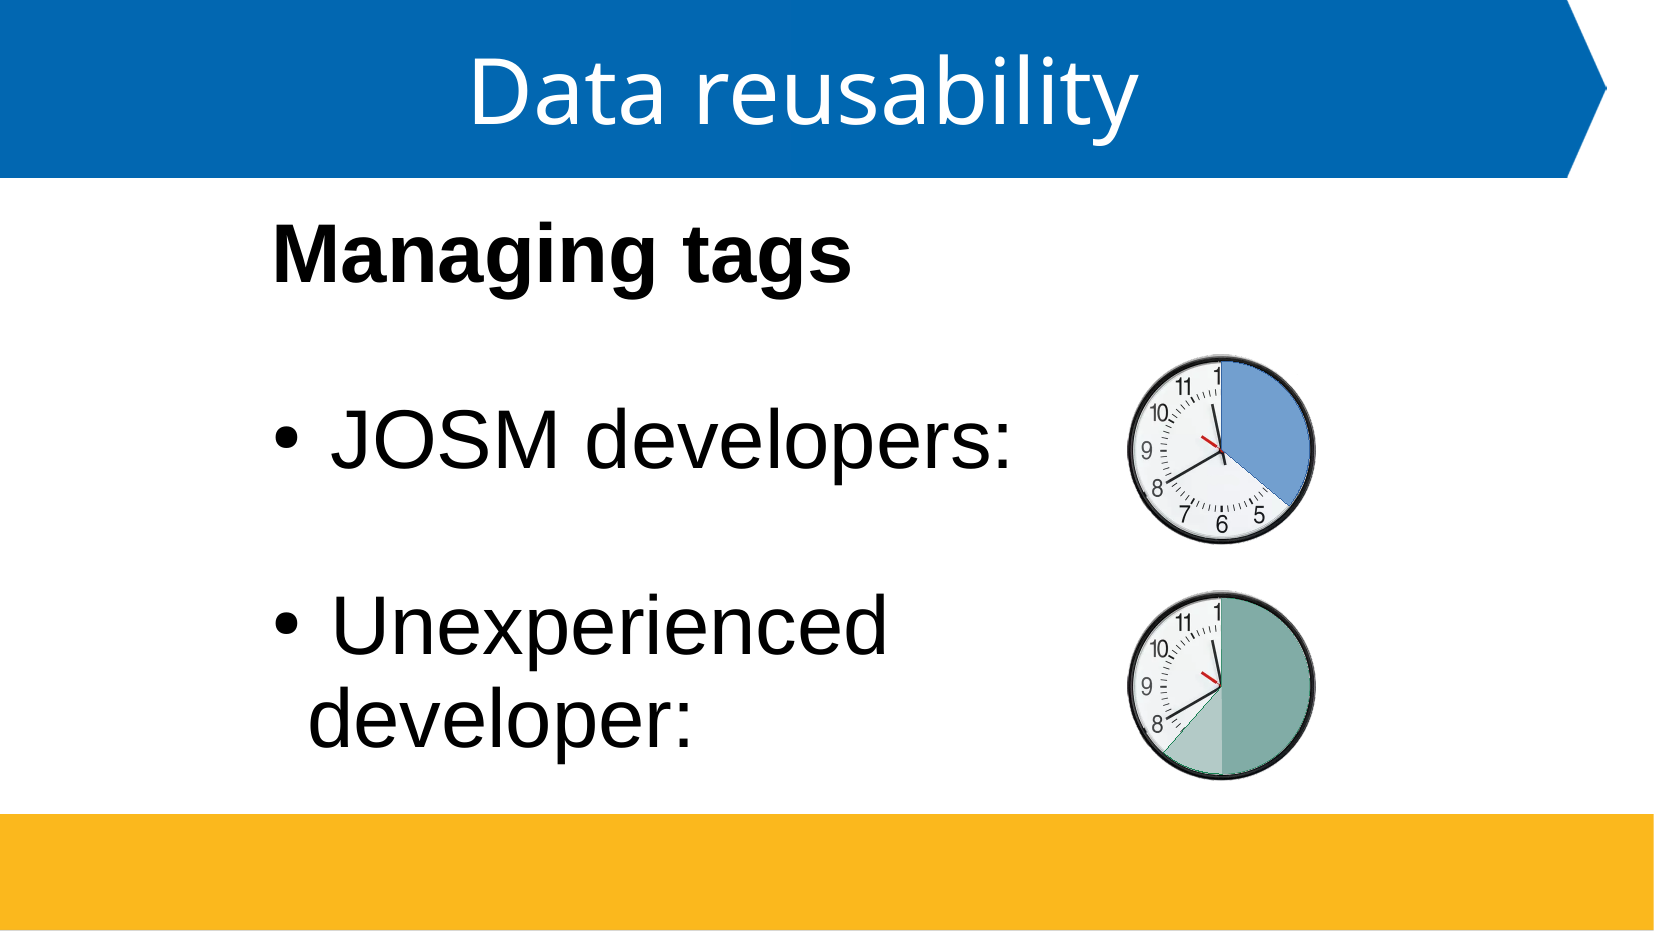

# Data reusability
Managing tags
 JOSM developers:
 Unexperienced developer: